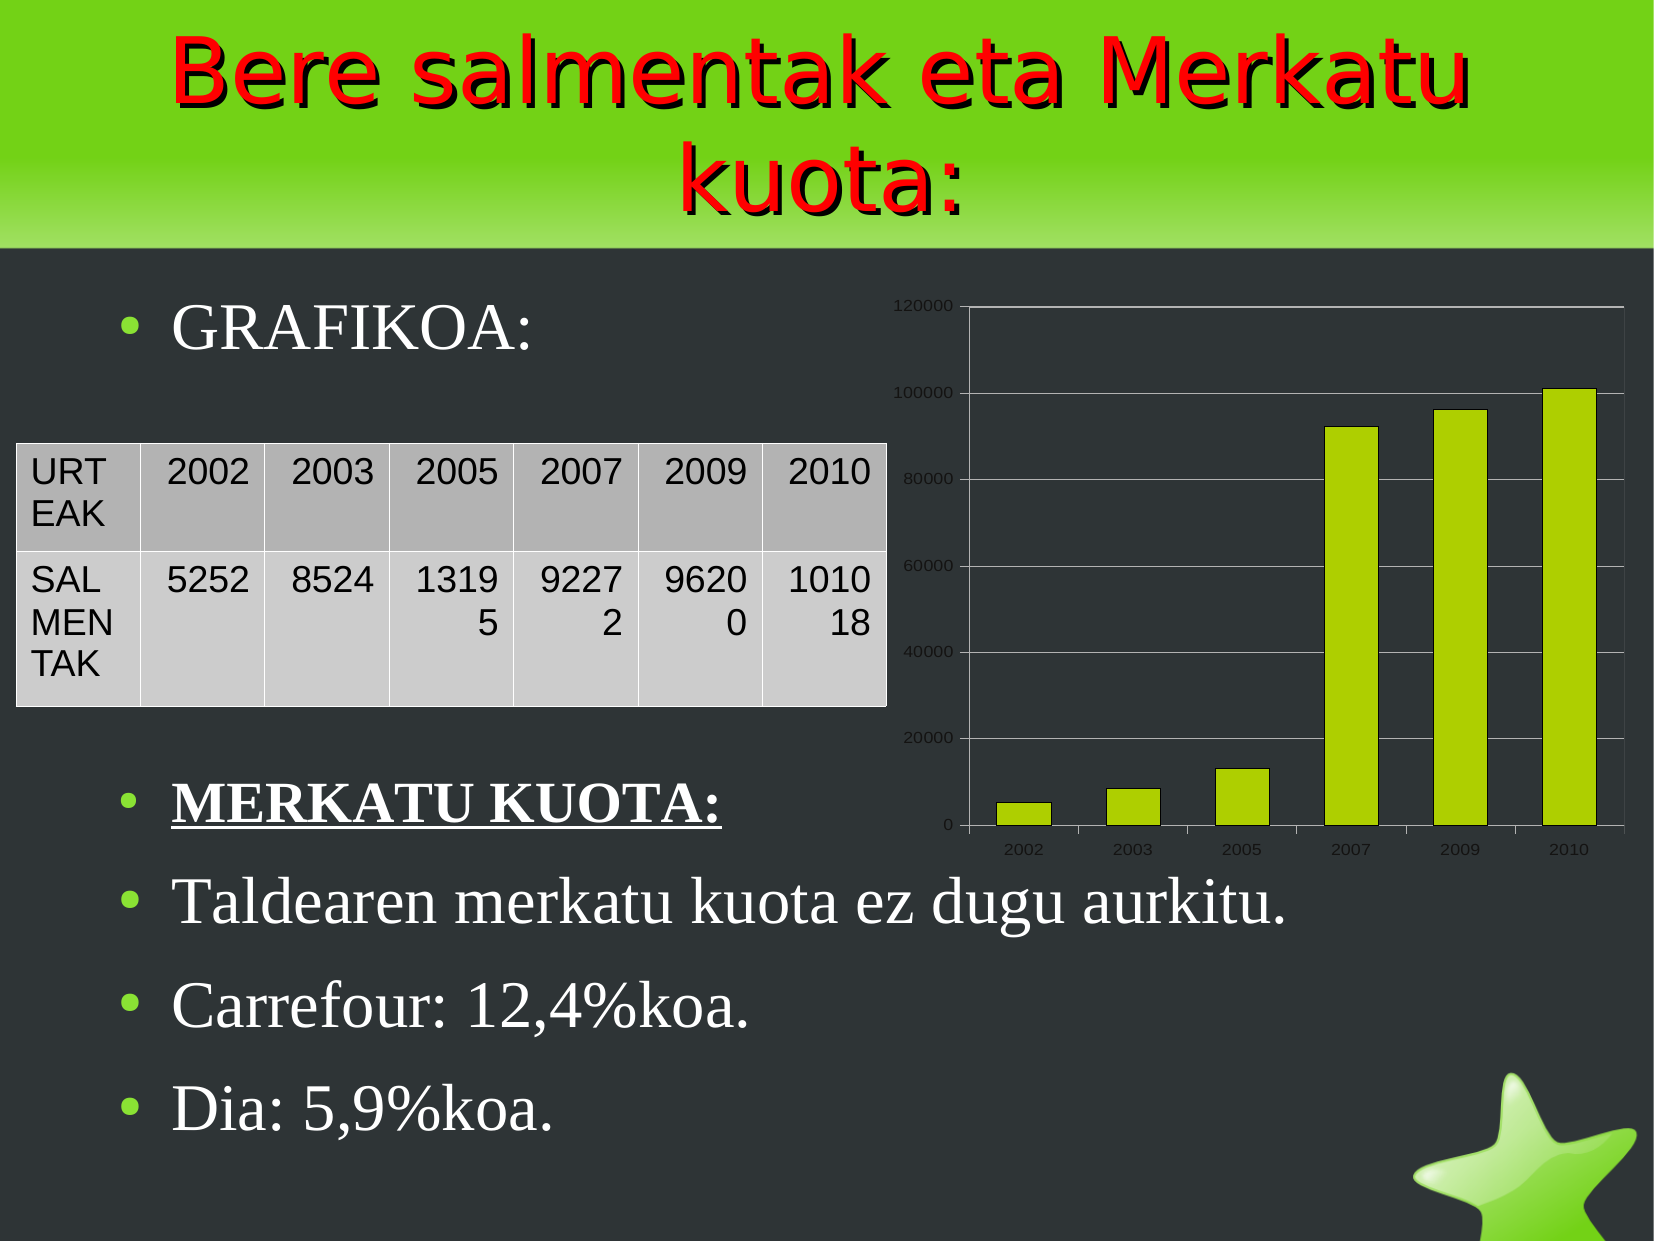

# Bere salmentak eta Merkatu kuota:
GRAFIKOA:
MERKATU KUOTA:
Taldearen merkatu kuota ez dugu aurkitu.
Carrefour: 12,4%koa.
Dia: 5,9%koa.
| URTEAK | 2002 | 2003 | 2005 | 2007 | 2009 | 2010 |
| --- | --- | --- | --- | --- | --- | --- |
| SALMENTAK | 5252 | 8524 | 13195 | 92272 | 96200 | 101018 |